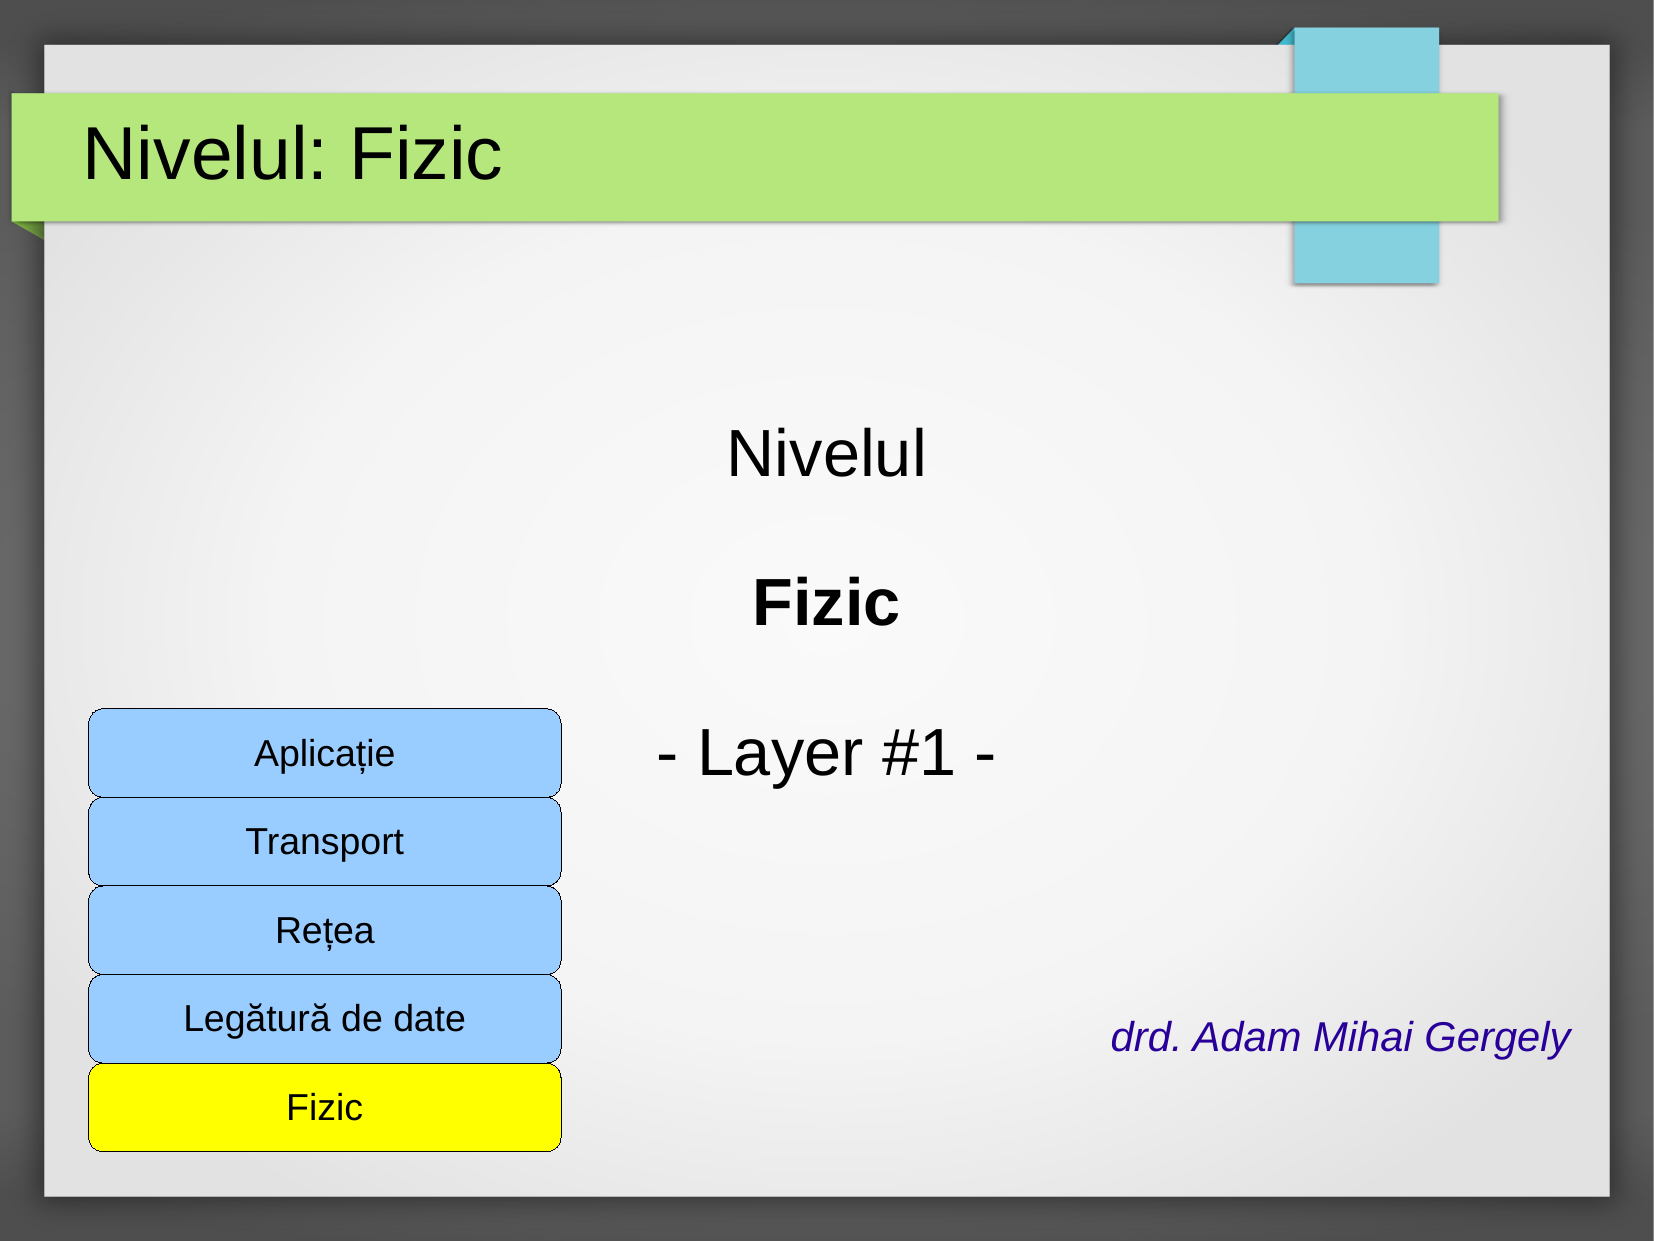

# Nivelul: Fizic
Nivelul
Fizic
- Layer #1 -
drd. Adam Mihai Gergely
Aplicație
Transport
Rețea
Legătură de date
Fizic